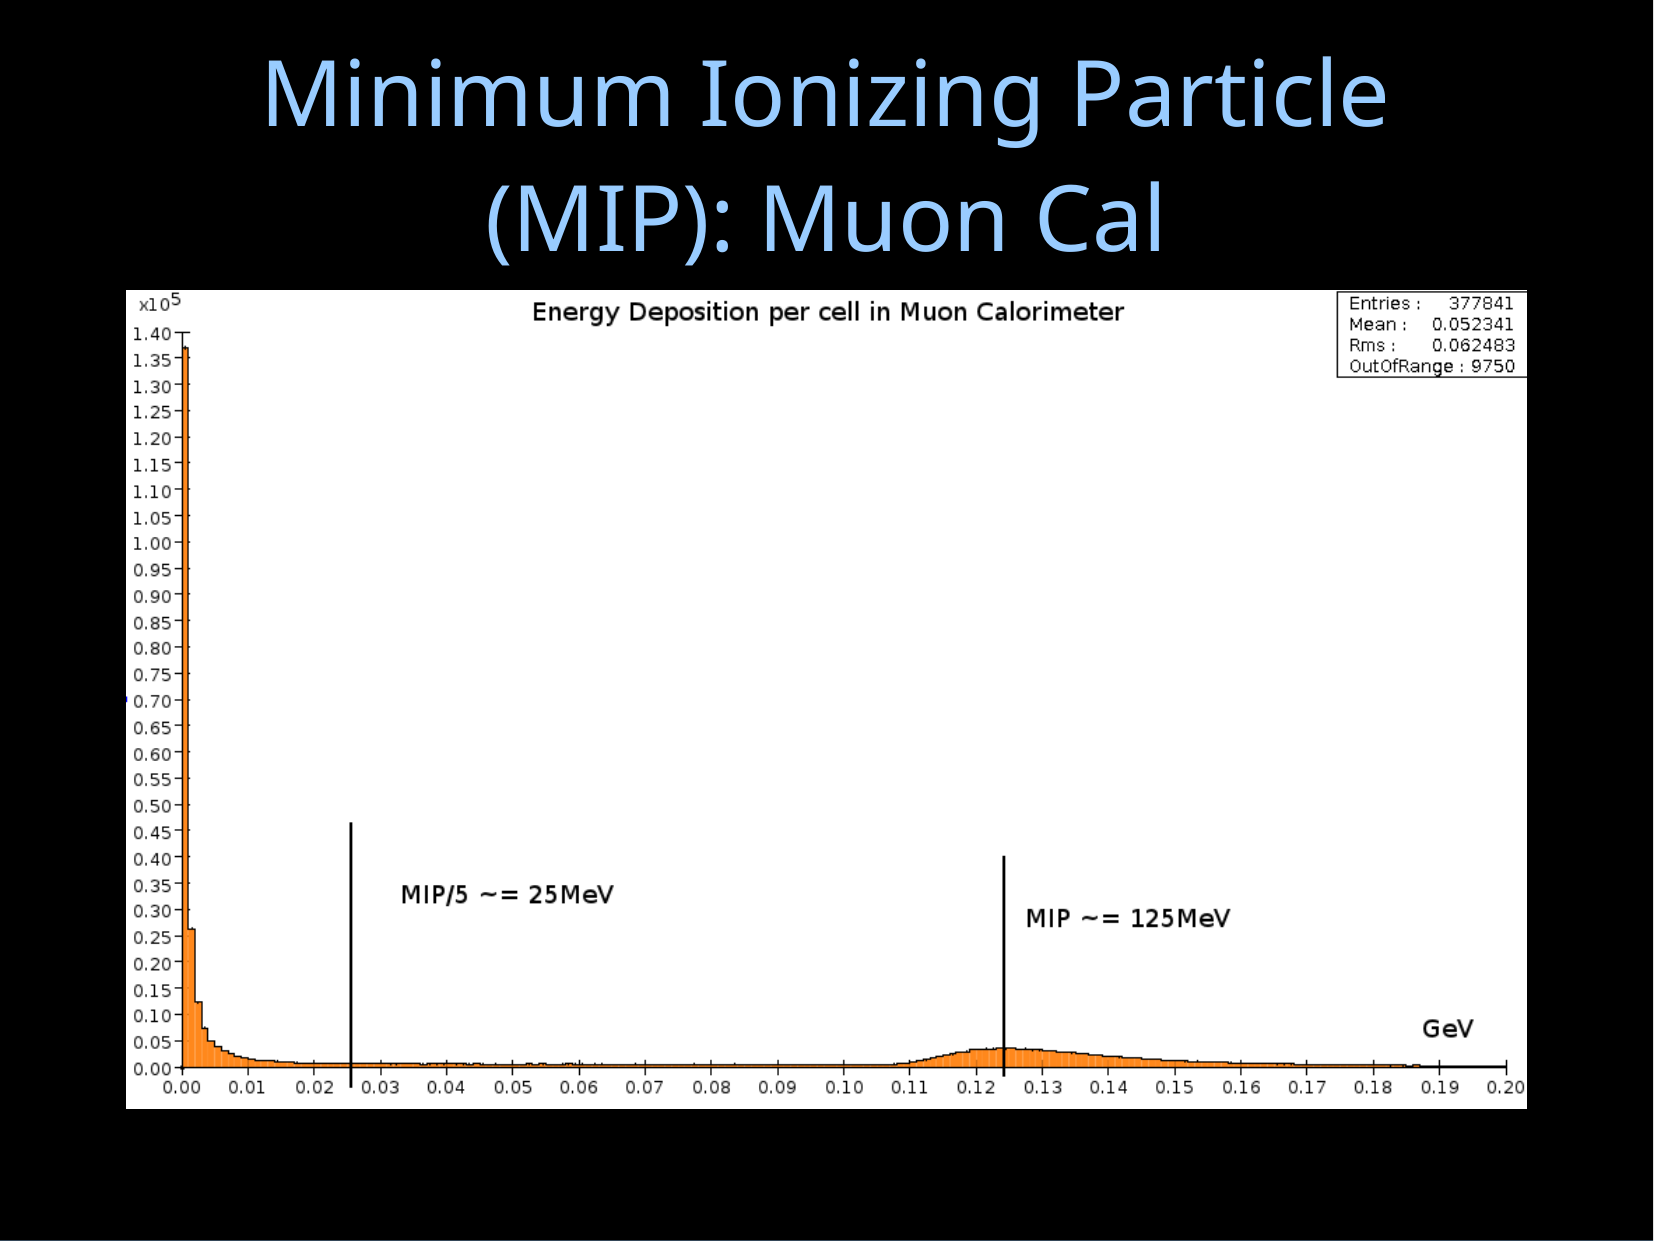

# Minimum Ionizing Particle (MIP): Muon Cal